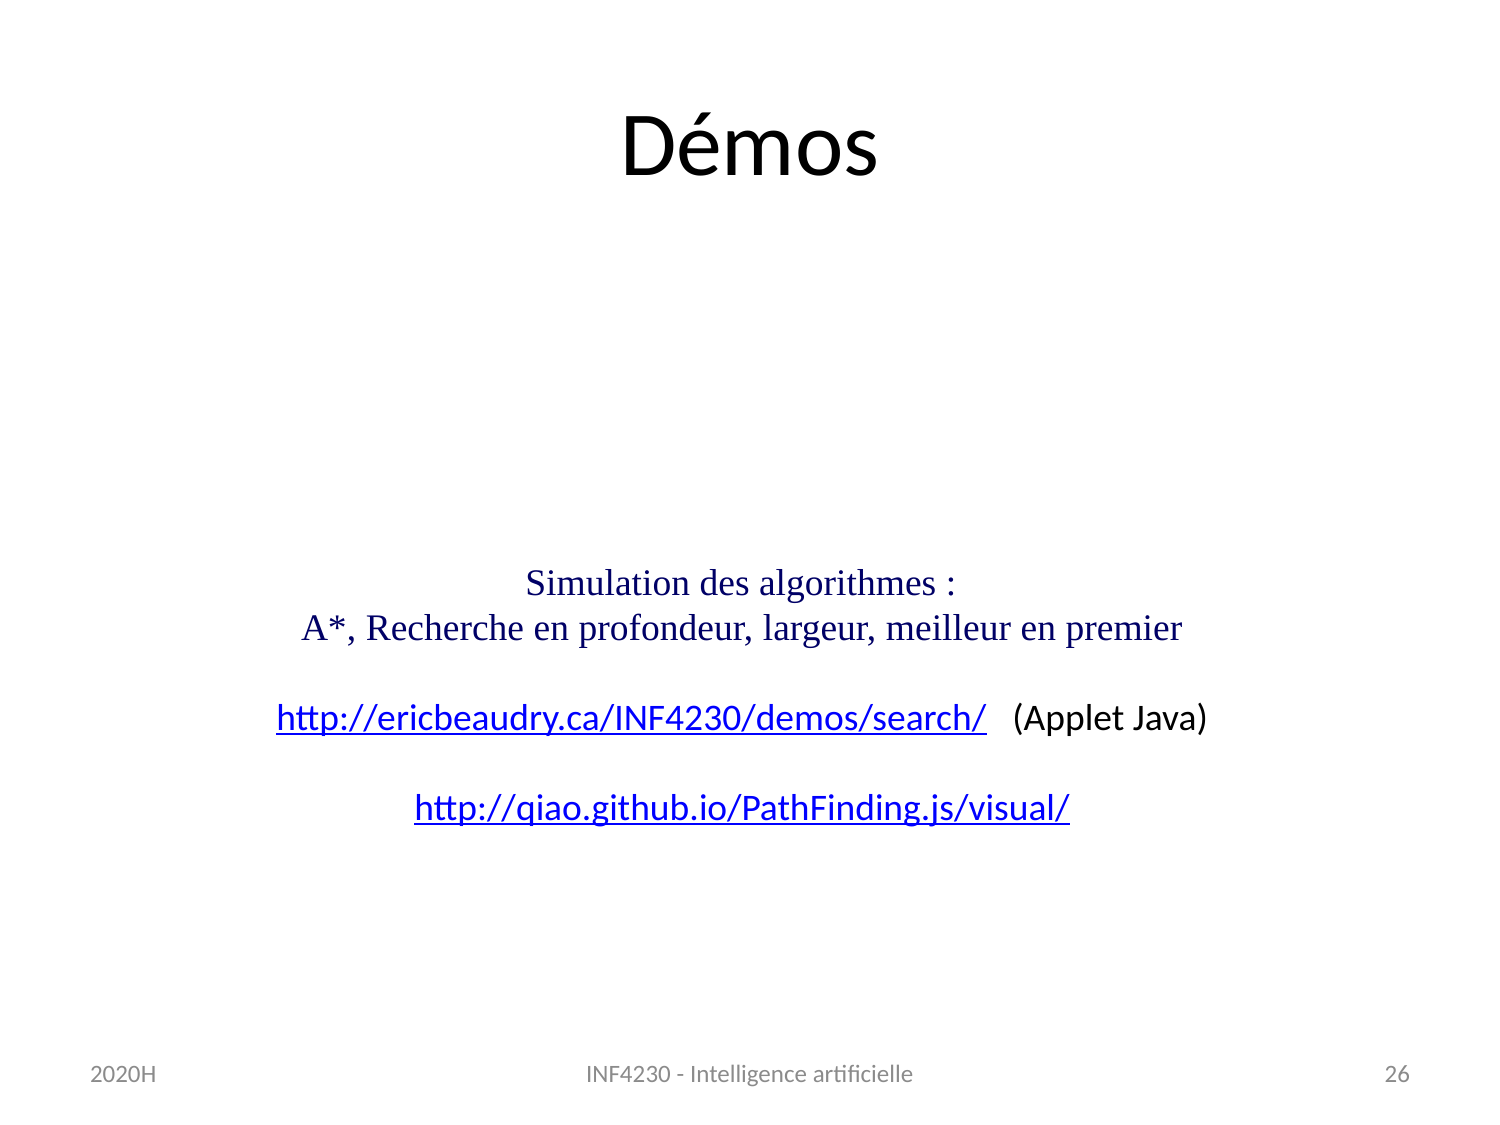

# Démos
 Simulation des algorithmes :
A*, Recherche en profondeur, largeur, meilleur en premier
http://ericbeaudry.ca/INF4230/demos/search/ (Applet Java)
http://qiao.github.io/PathFinding.js/visual/
2020H
INF4230 - Intelligence artificielle